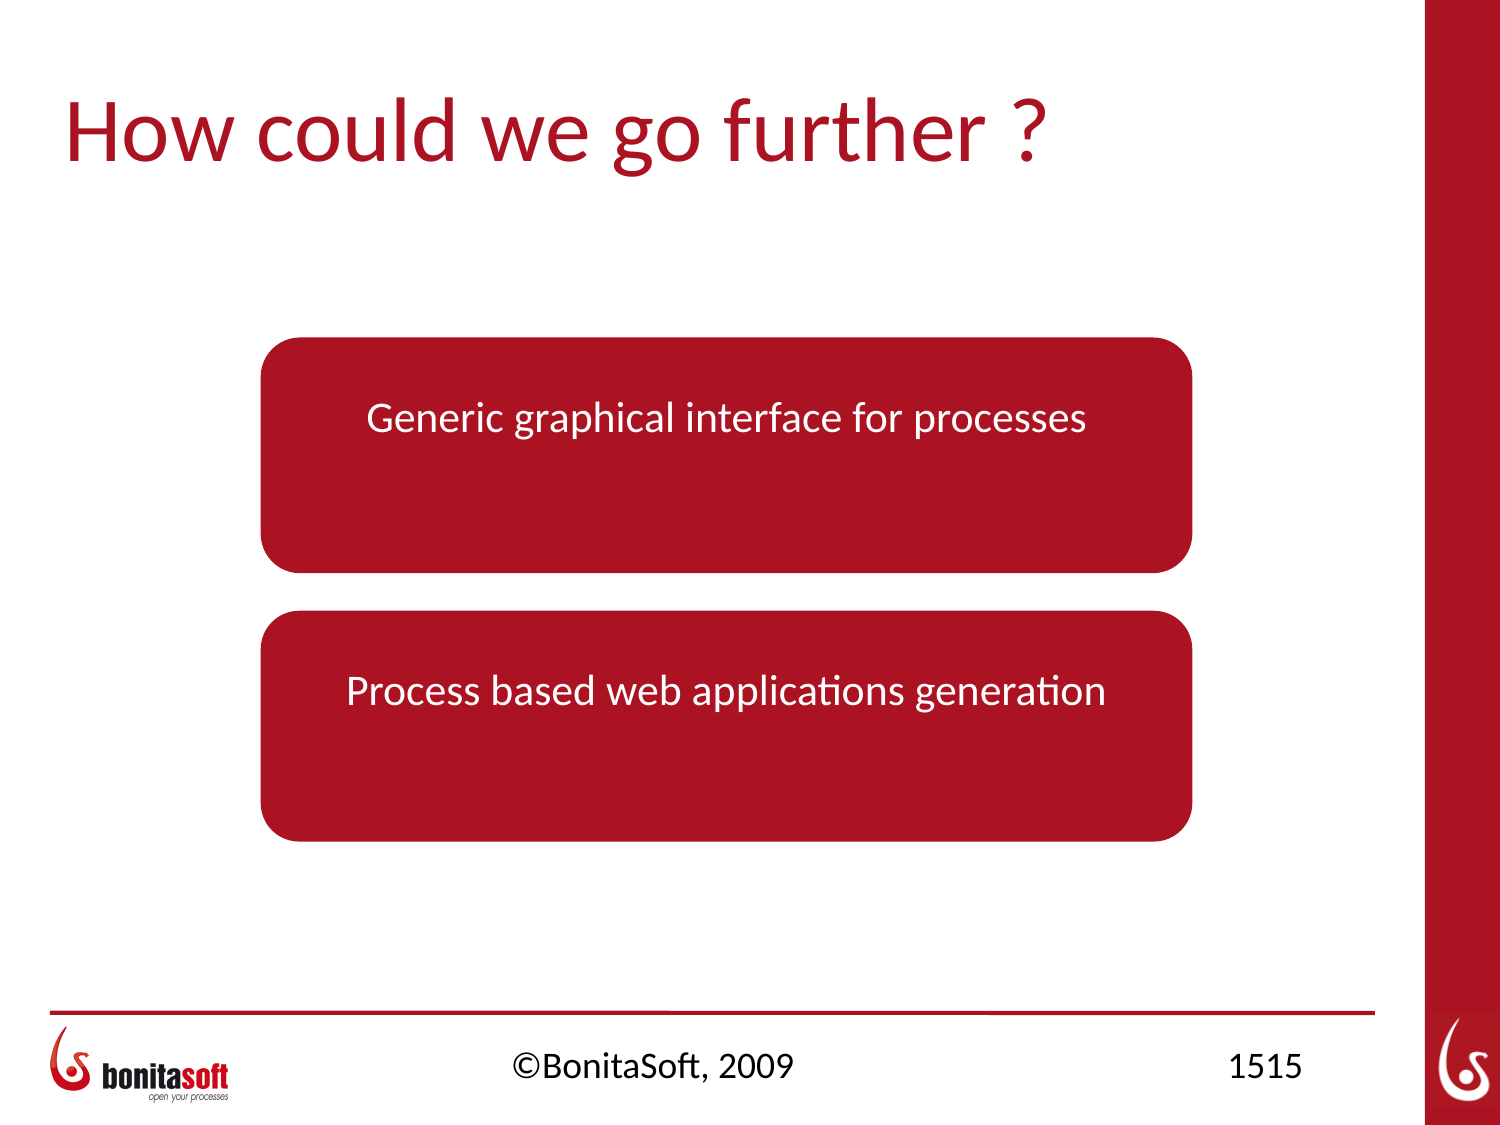

# How could we go further ?
Generic graphical interface for processes
Process based web applications generation
<footer>©BonitaSoft, 2009